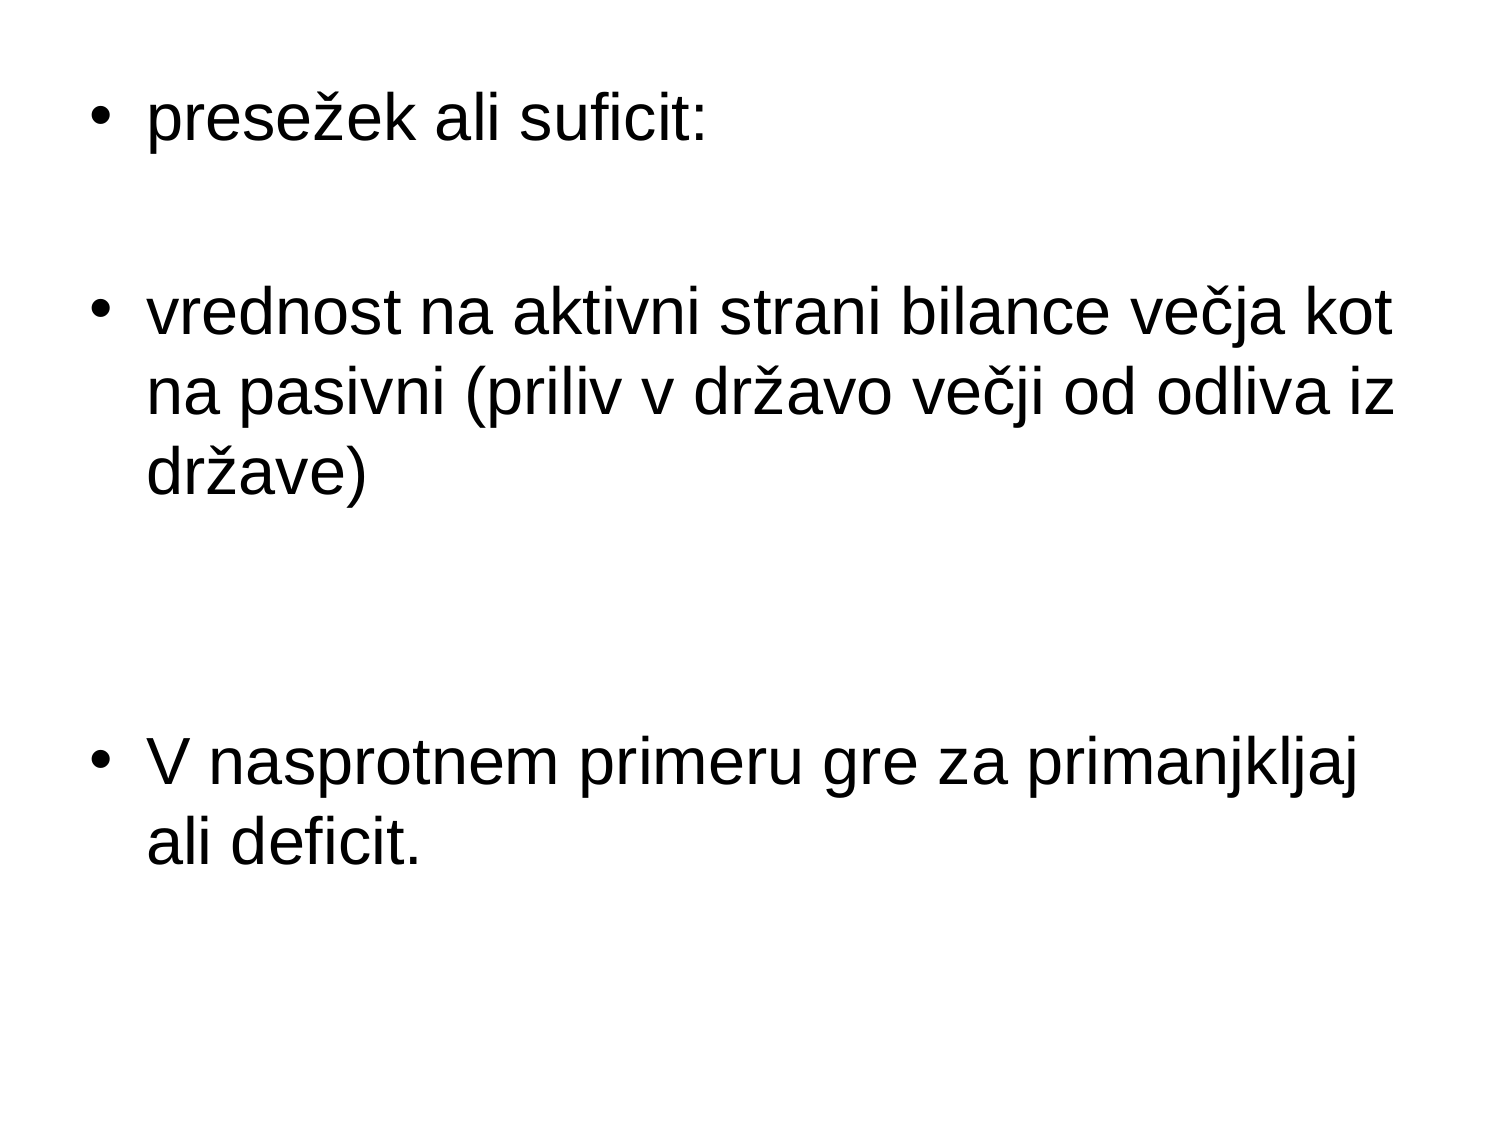

# presežek ali suficit:
vrednost na aktivni strani bilance večja kot na pasivni (priliv v državo večji od odliva iz države)
V nasprotnem primeru gre za primanjkljaj ali deficit.